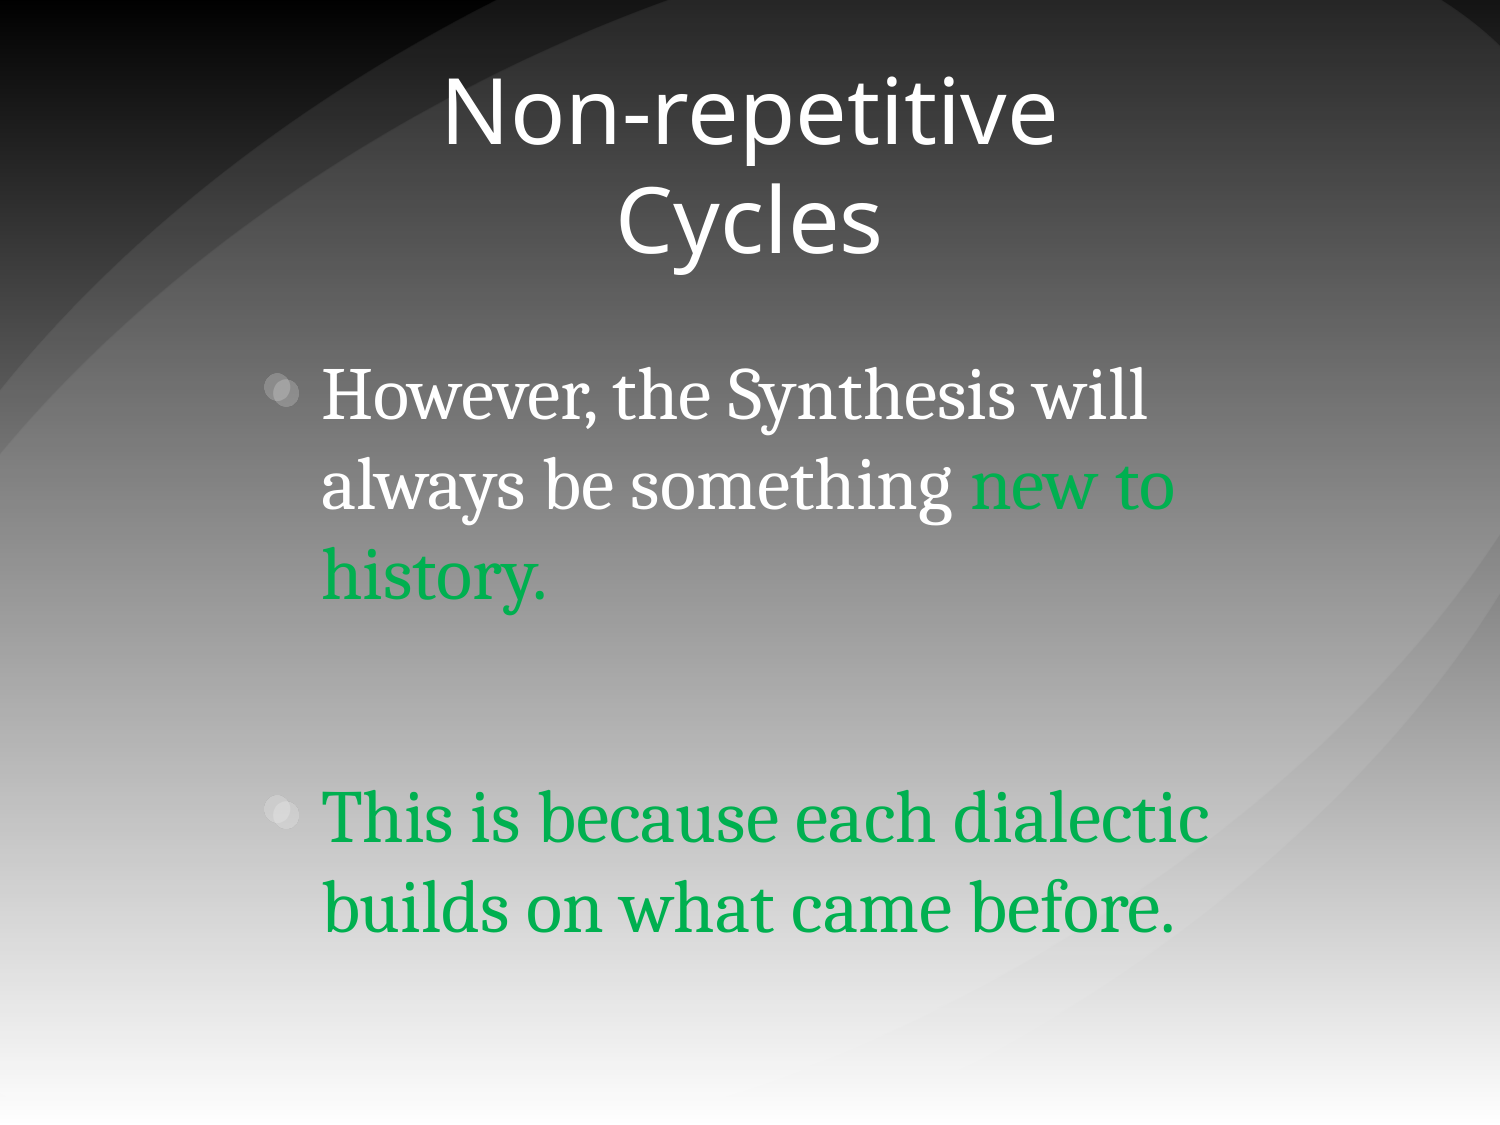

# Non-repetitive Cycles
However, the Synthesis will always be something new to history.
This is because each dialectic builds on what came before.